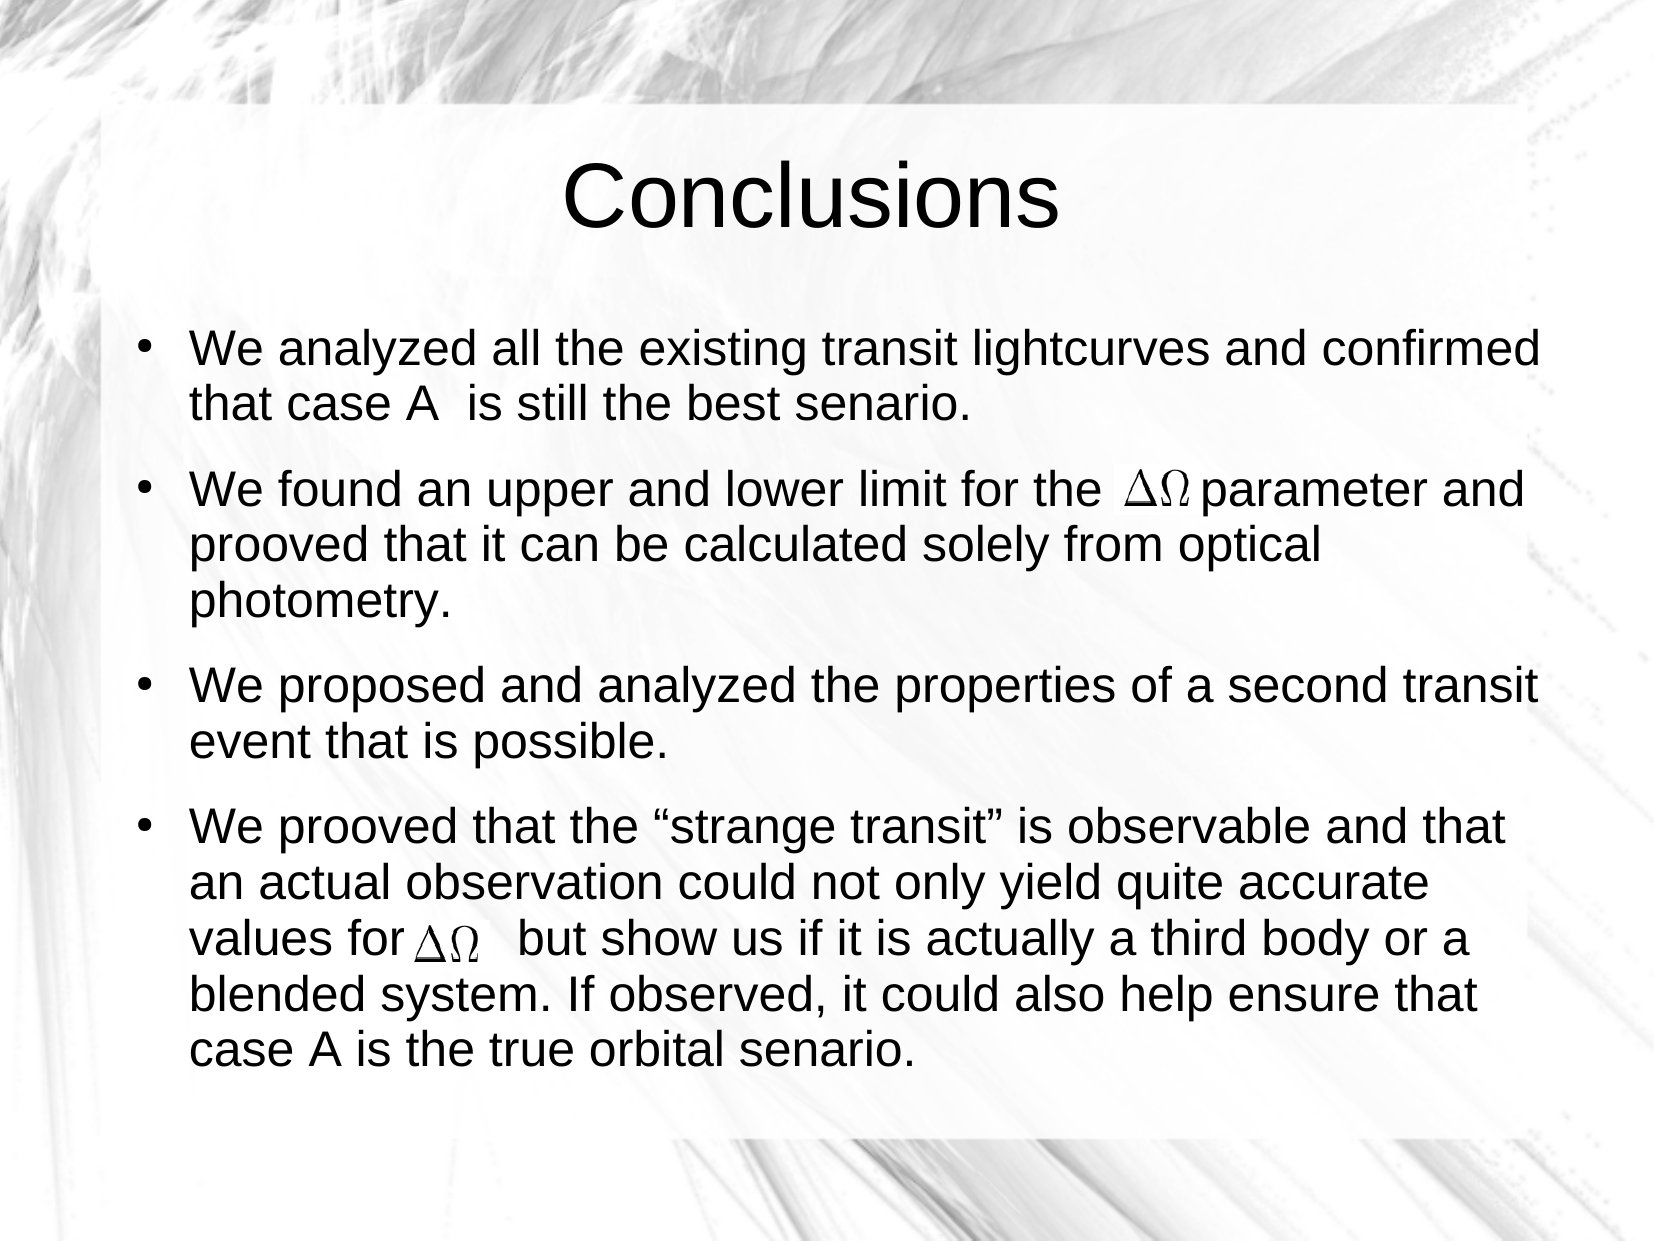

# Conclusions
We analyzed all the existing transit lightcurves and confirmed that case A is still the best senario.
We found an upper and lower limit for the parameter and prooved that it can be calculated solely from optical photometry.
We proposed and analyzed the properties of a second transit event that is possible.
We prooved that the “strange transit” is observable and that an actual observation could not only yield quite accurate values for but show us if it is actually a third body or a blended system. If observed, it could also help ensure that case A is the true orbital senario.